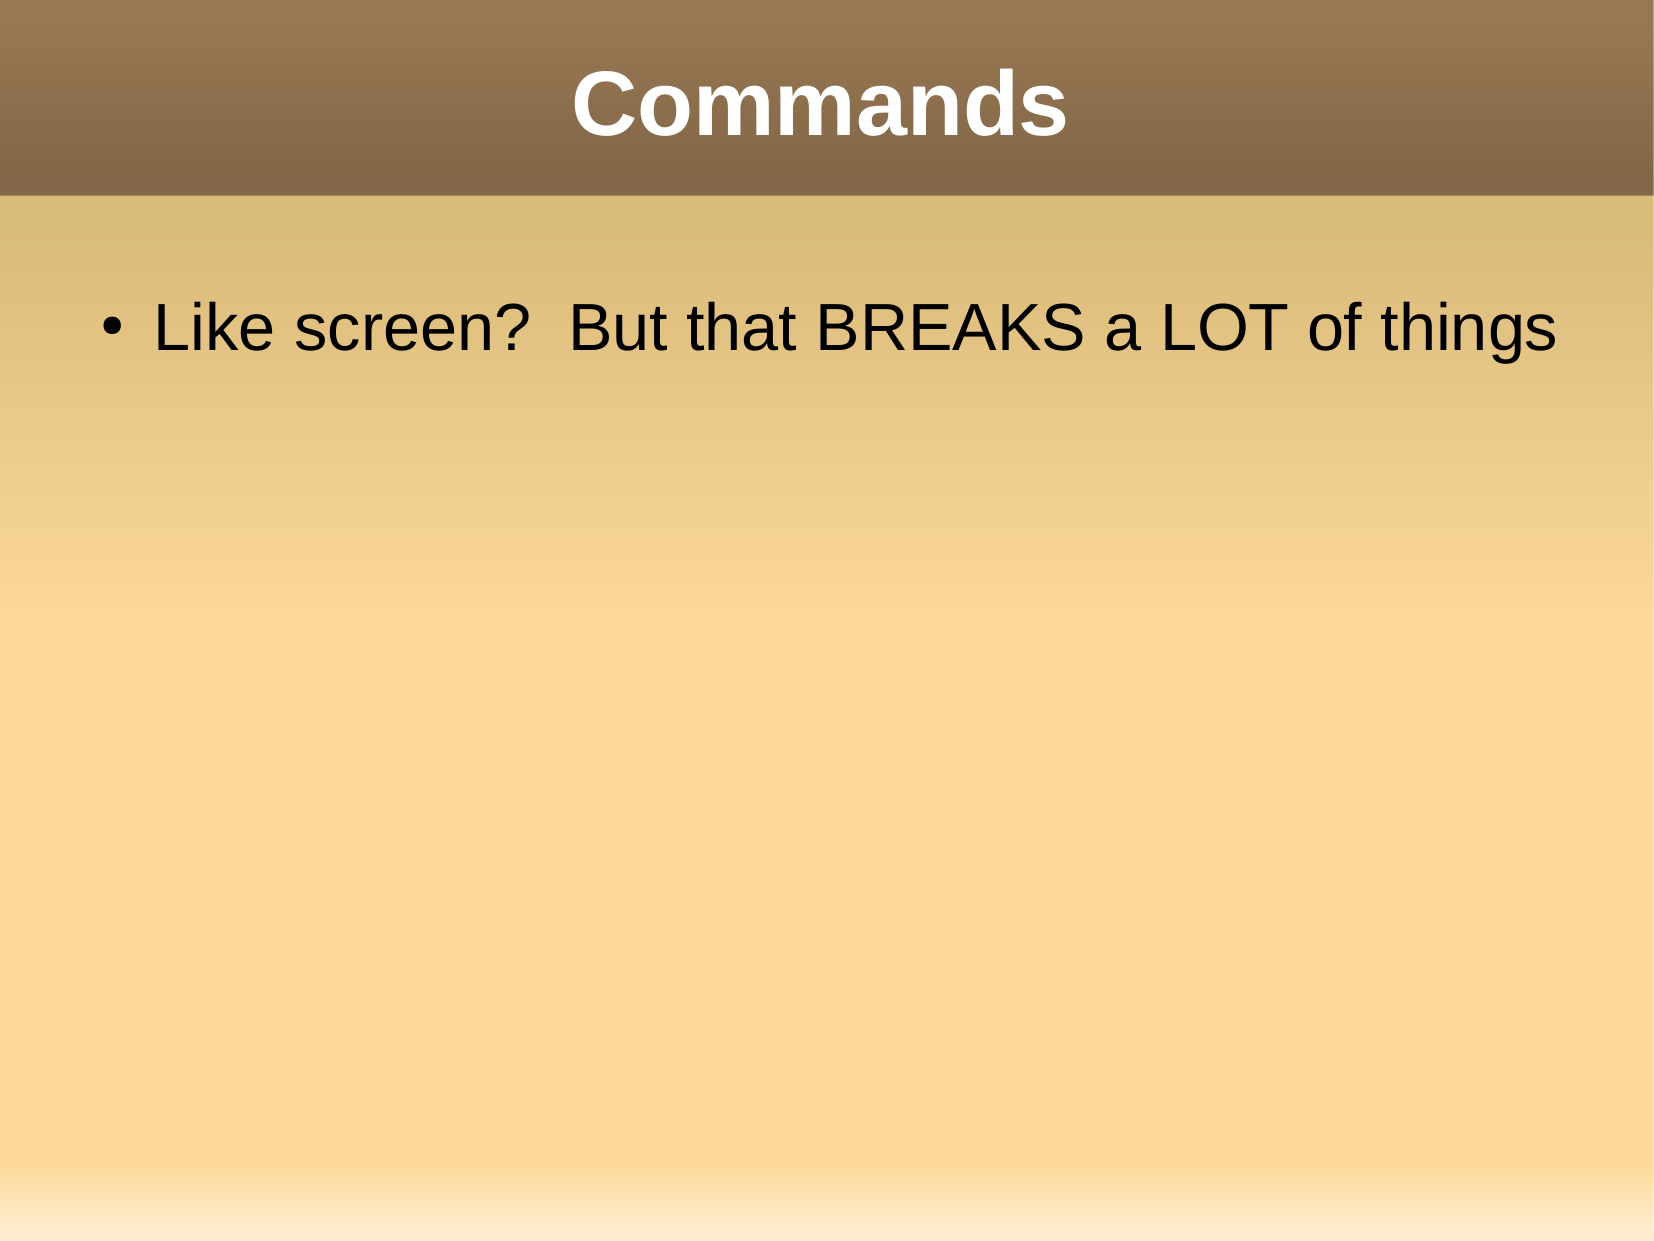

# Commands
Like screen? But that BREAKS a LOT of things